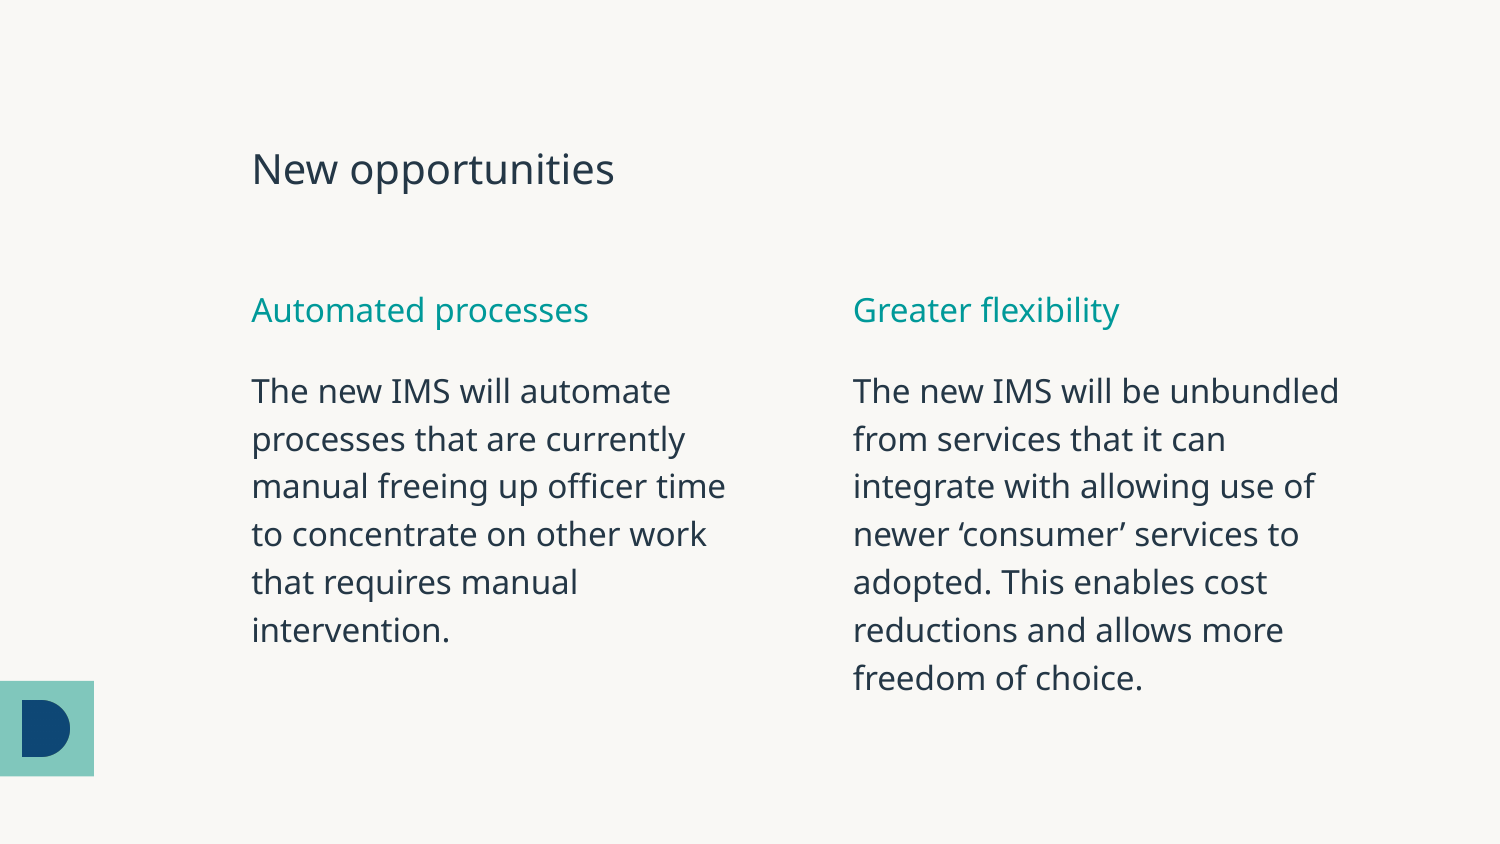

# New opportunities
Automated processes
The new IMS will automate processes that are currently manual freeing up officer time to concentrate on other work that requires manual intervention.
Greater flexibility
The new IMS will be unbundled from services that it can integrate with allowing use of newer ‘consumer’ services to adopted. This enables cost reductions and allows more freedom of choice.